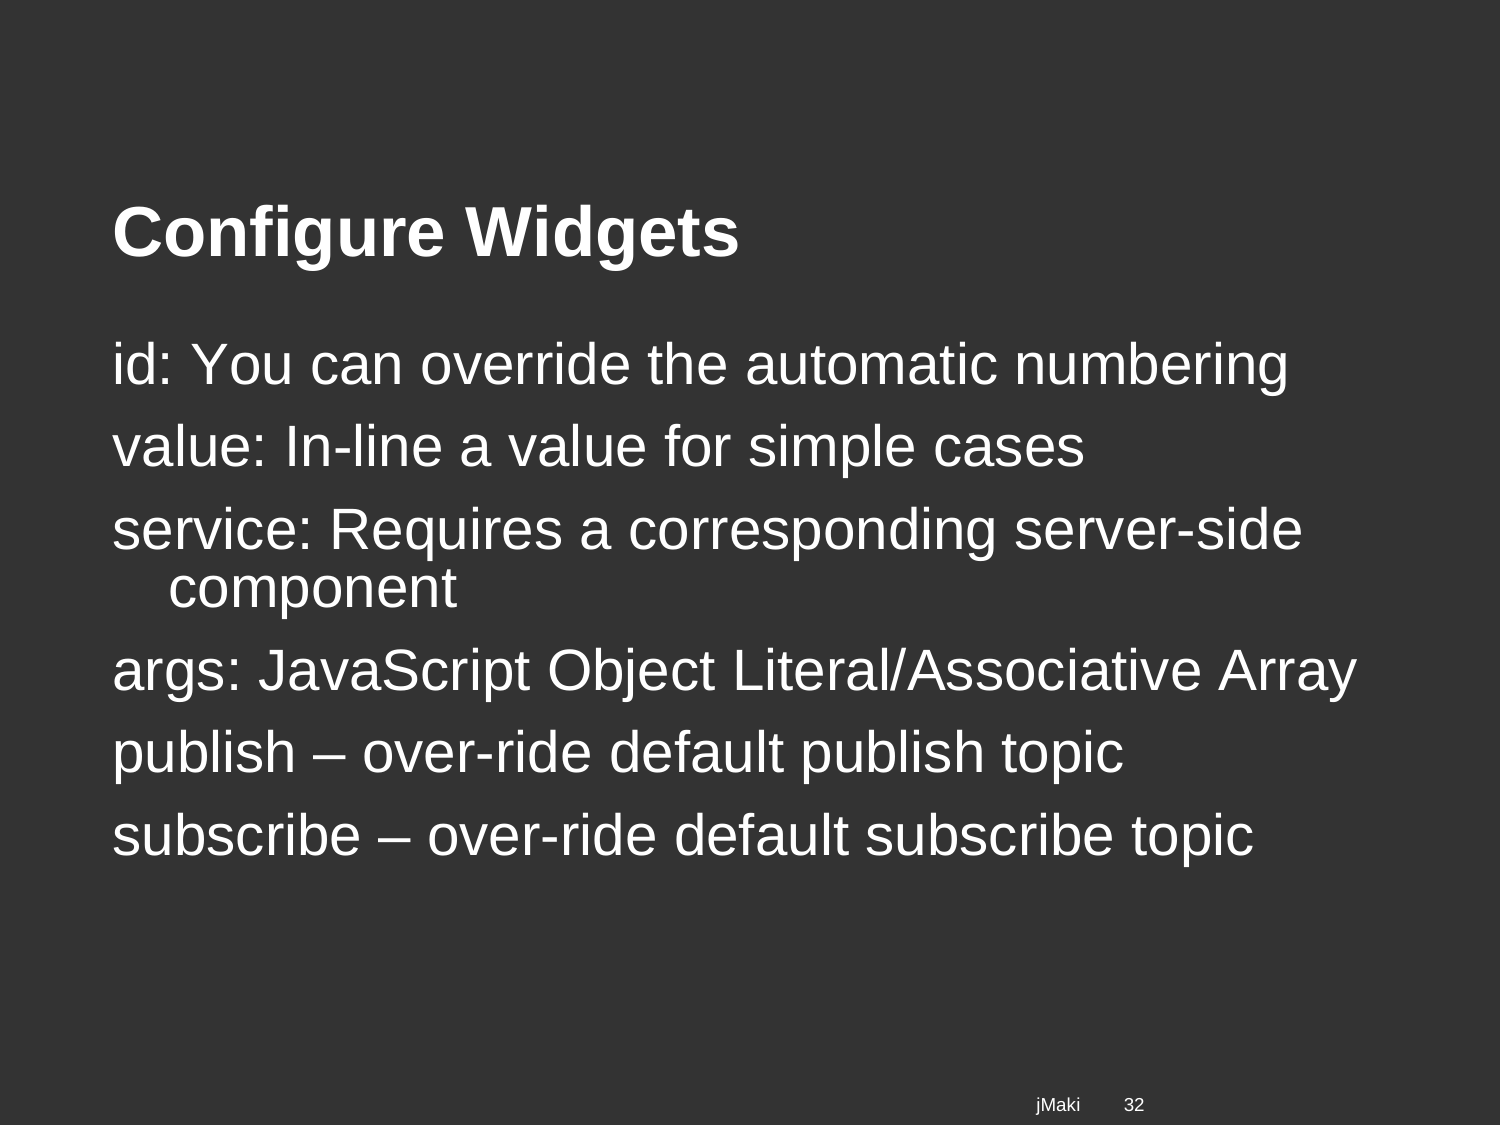

Configure Widgets
# id: You can override the automatic numbering
value: In-line a value for simple cases
service: Requires a corresponding server-side component
args: JavaScript Object Literal/Associative Array
publish – over-ride default publish topic
subscribe – over-ride default subscribe topic